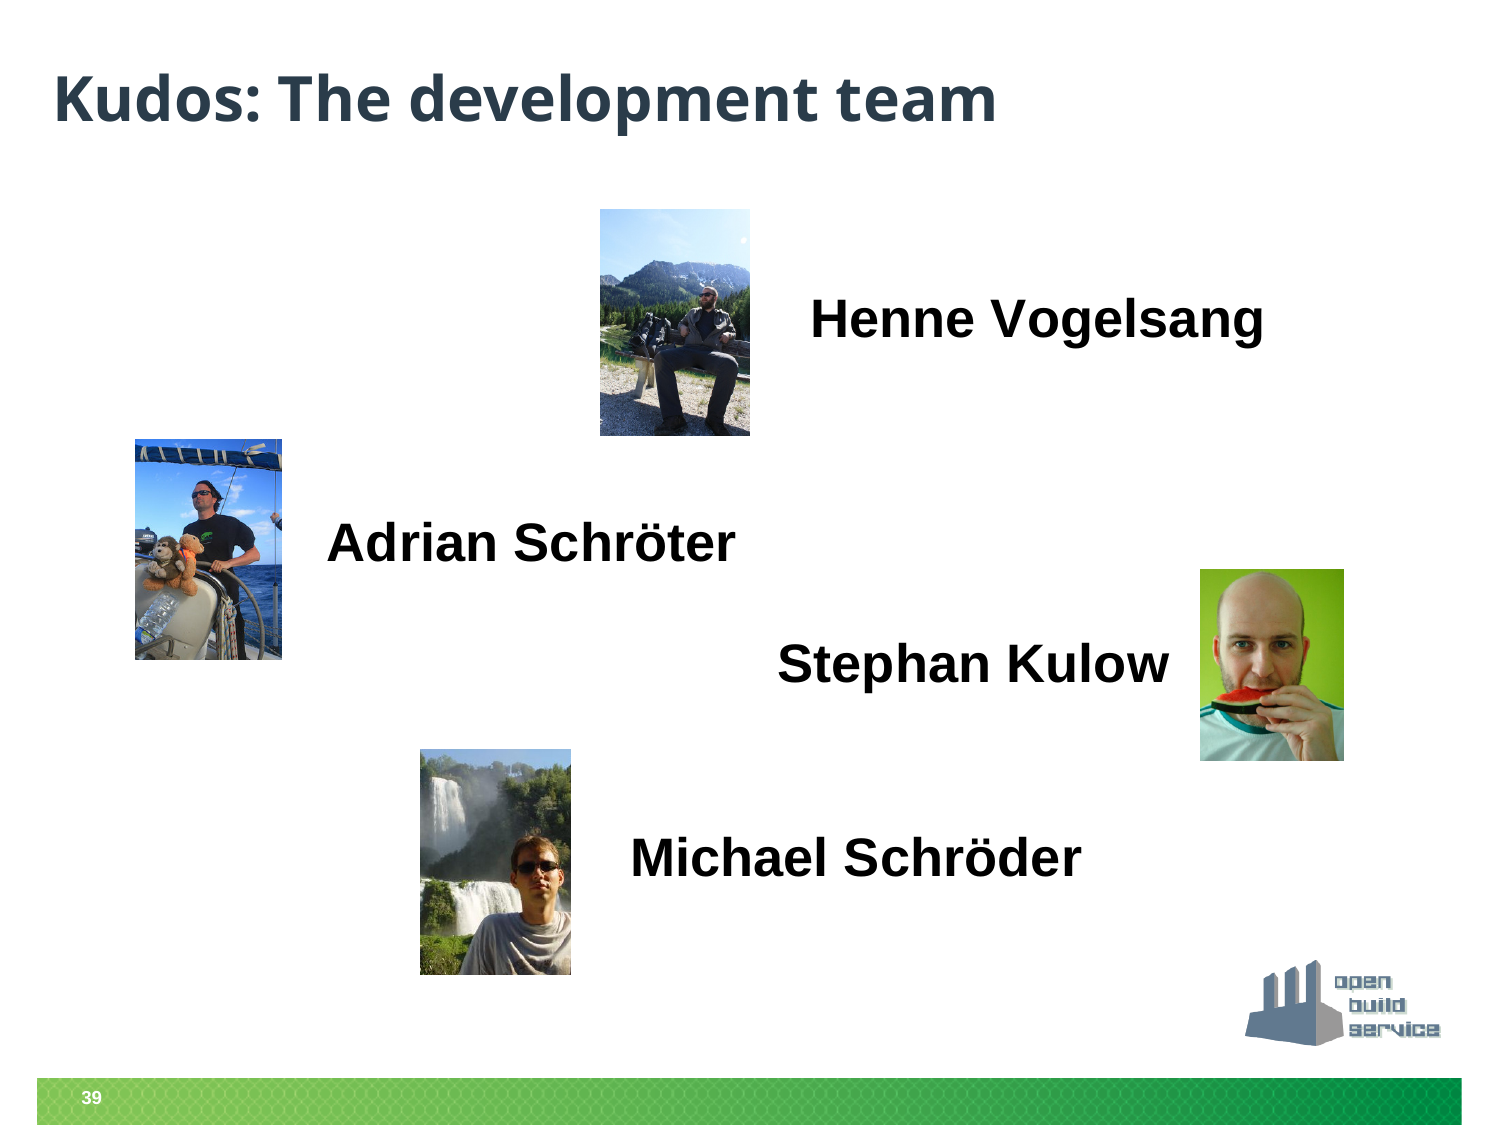

# Kudos: The development team
Henne Vogelsang
Adrian Schröter
Stephan Kulow
Michael Schröder